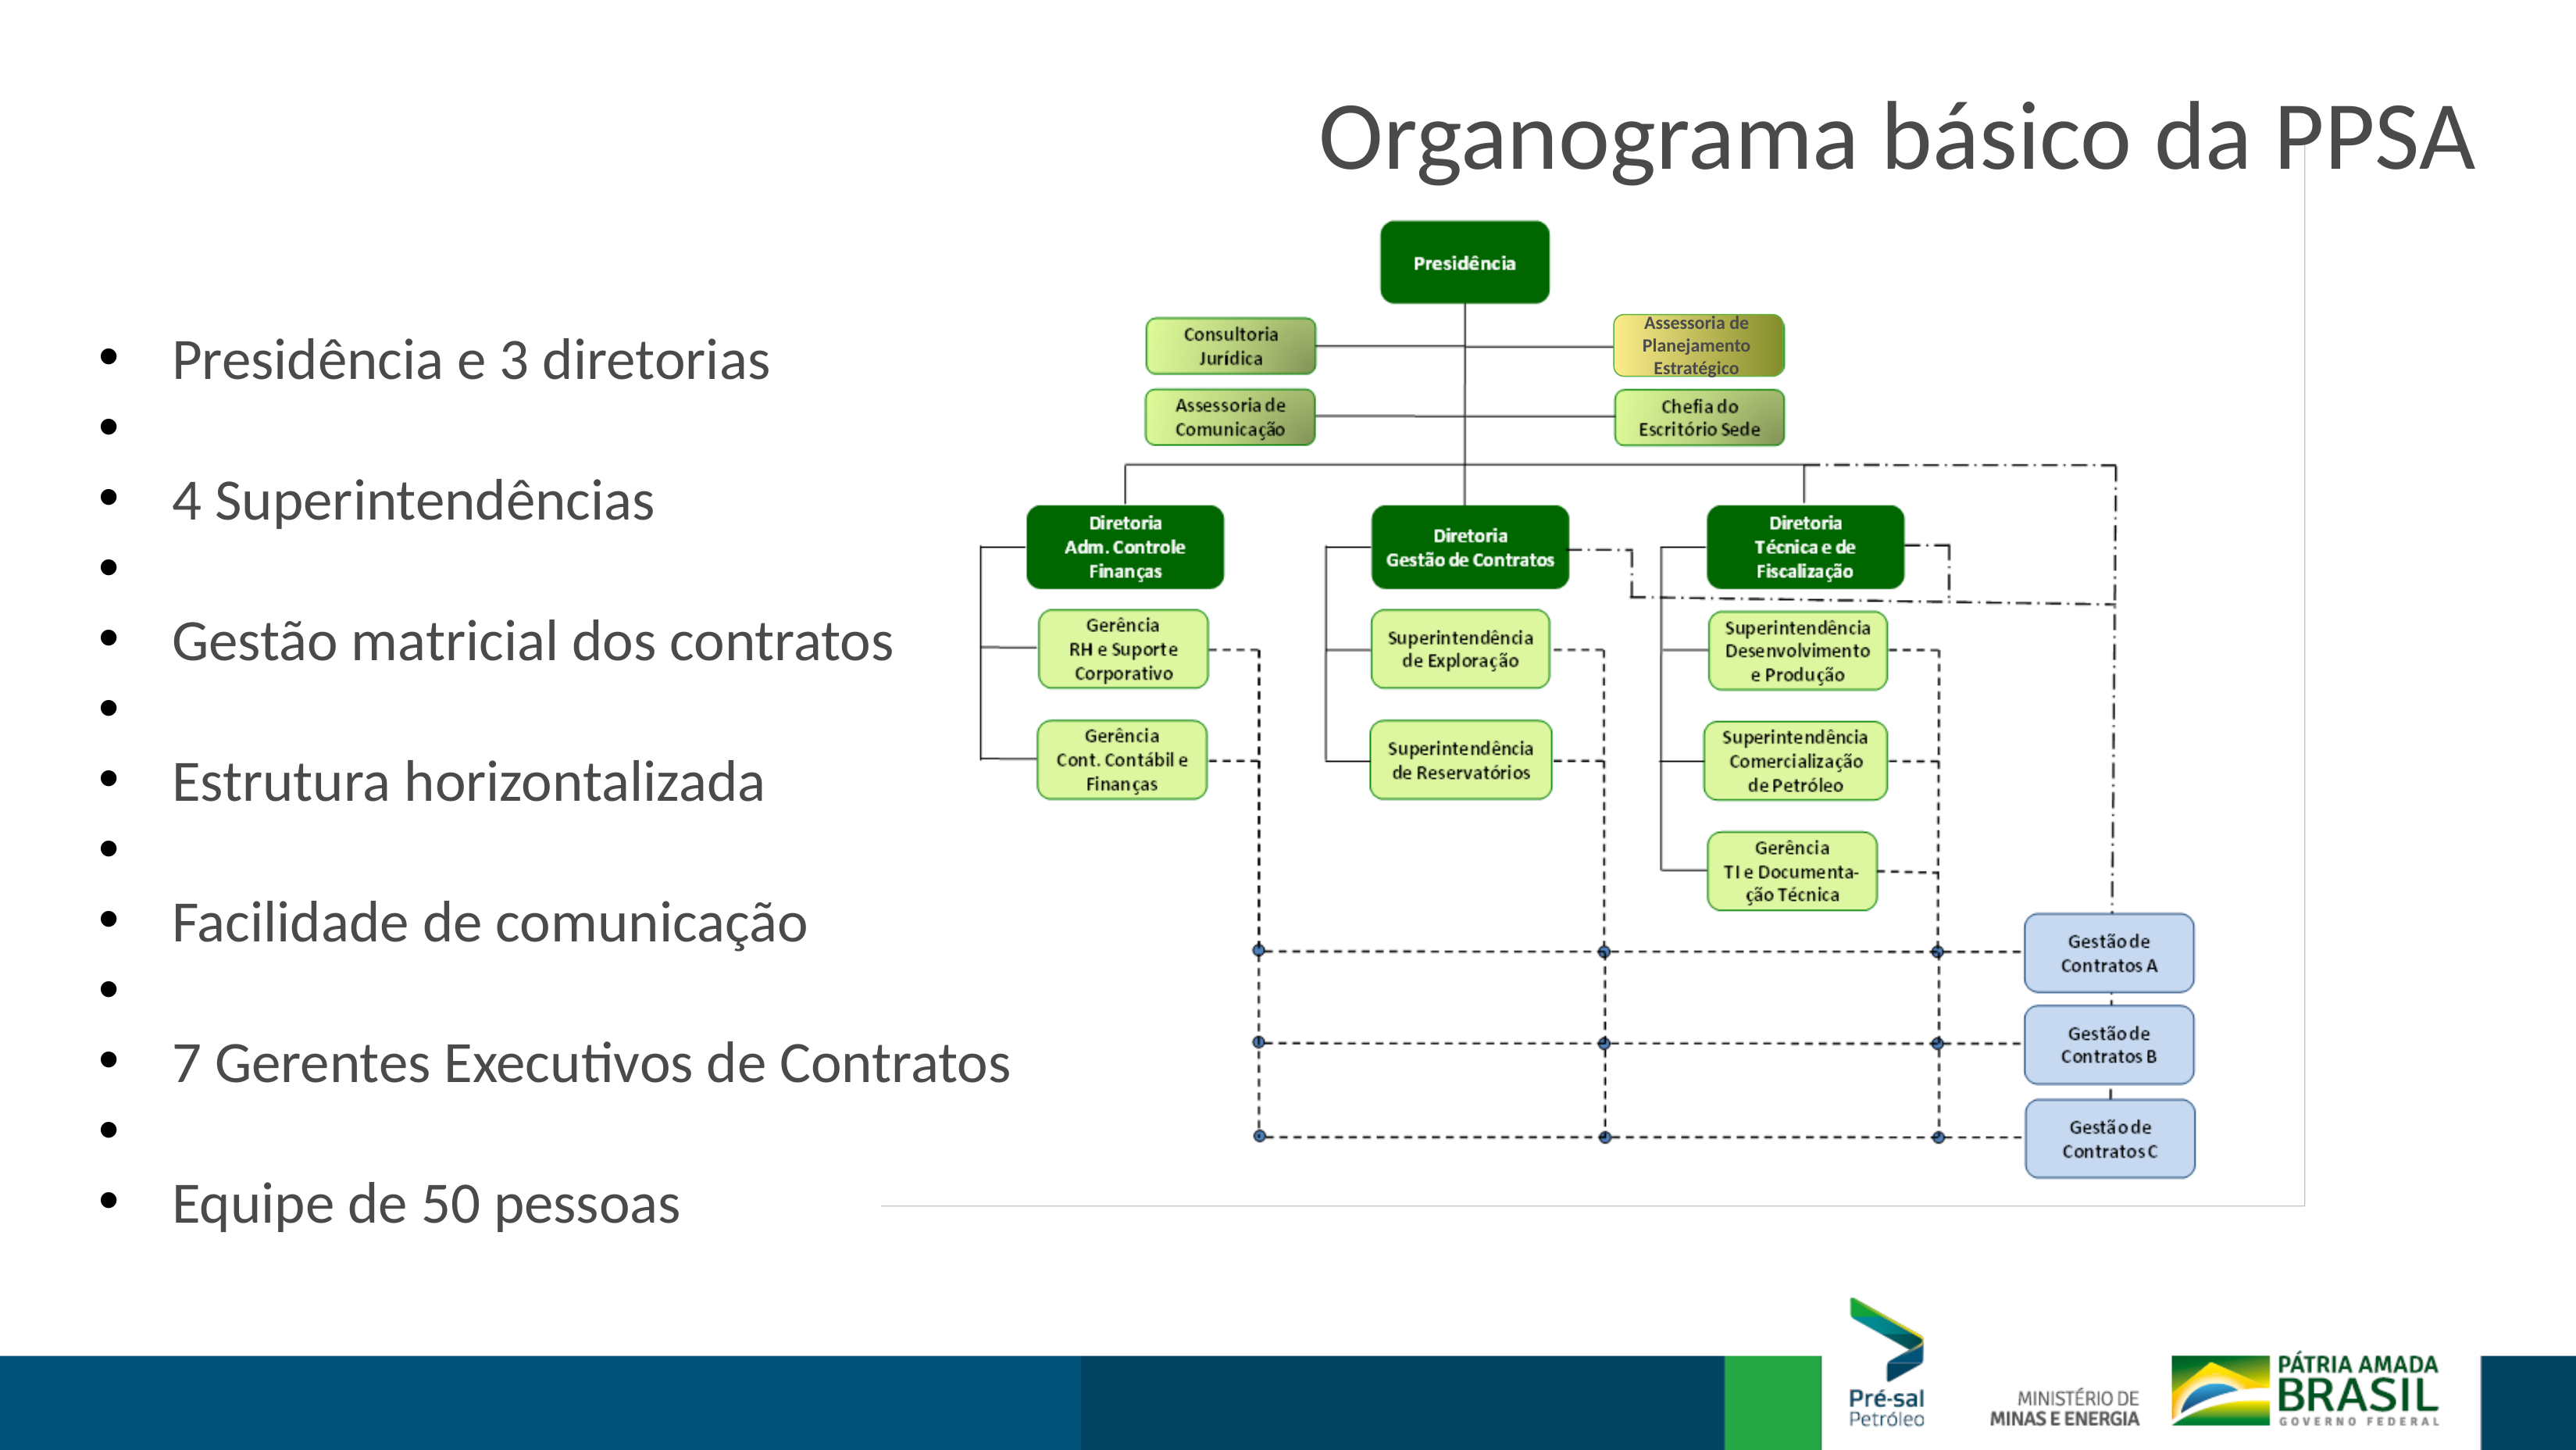

Organograma básico da PPSA
Assessoria de Planejamento Estratégico
Presidência e 3 diretorias
4 Superintendências
Gestão matricial dos contratos
Estrutura horizontalizada
Facilidade de comunicação
7 Gerentes Executivos de Contratos
Equipe de 50 pessoas